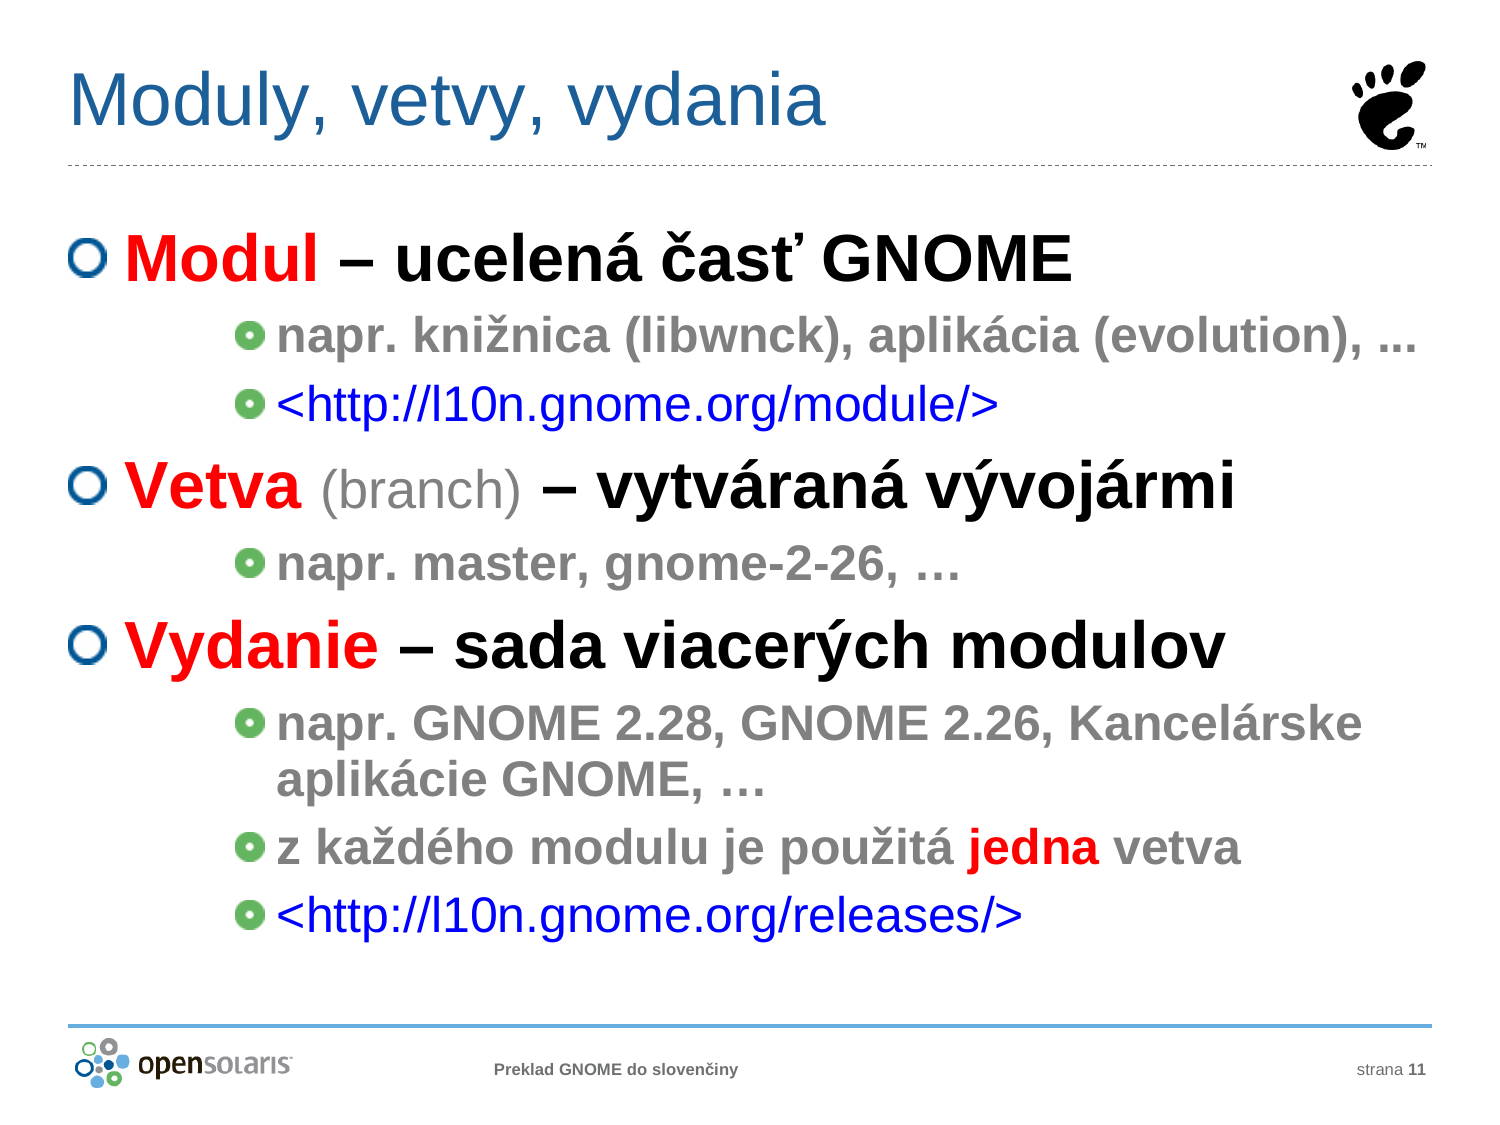

# Moduly, vetvy, vydania
Modul – ucelená časť GNOME
napr. knižnica (libwnck), aplikácia (evolution), ...
<http://l10n.gnome.org/module/>
Vetva (branch) – vytváraná vývojármi
napr. master, gnome-2-26, …
Vydanie – sada viacerých modulov
napr. GNOME 2.28, GNOME 2.26, Kancelárske aplikácie GNOME, …
z každého modulu je použitá jedna vetva
<http://l10n.gnome.org/releases/>
11